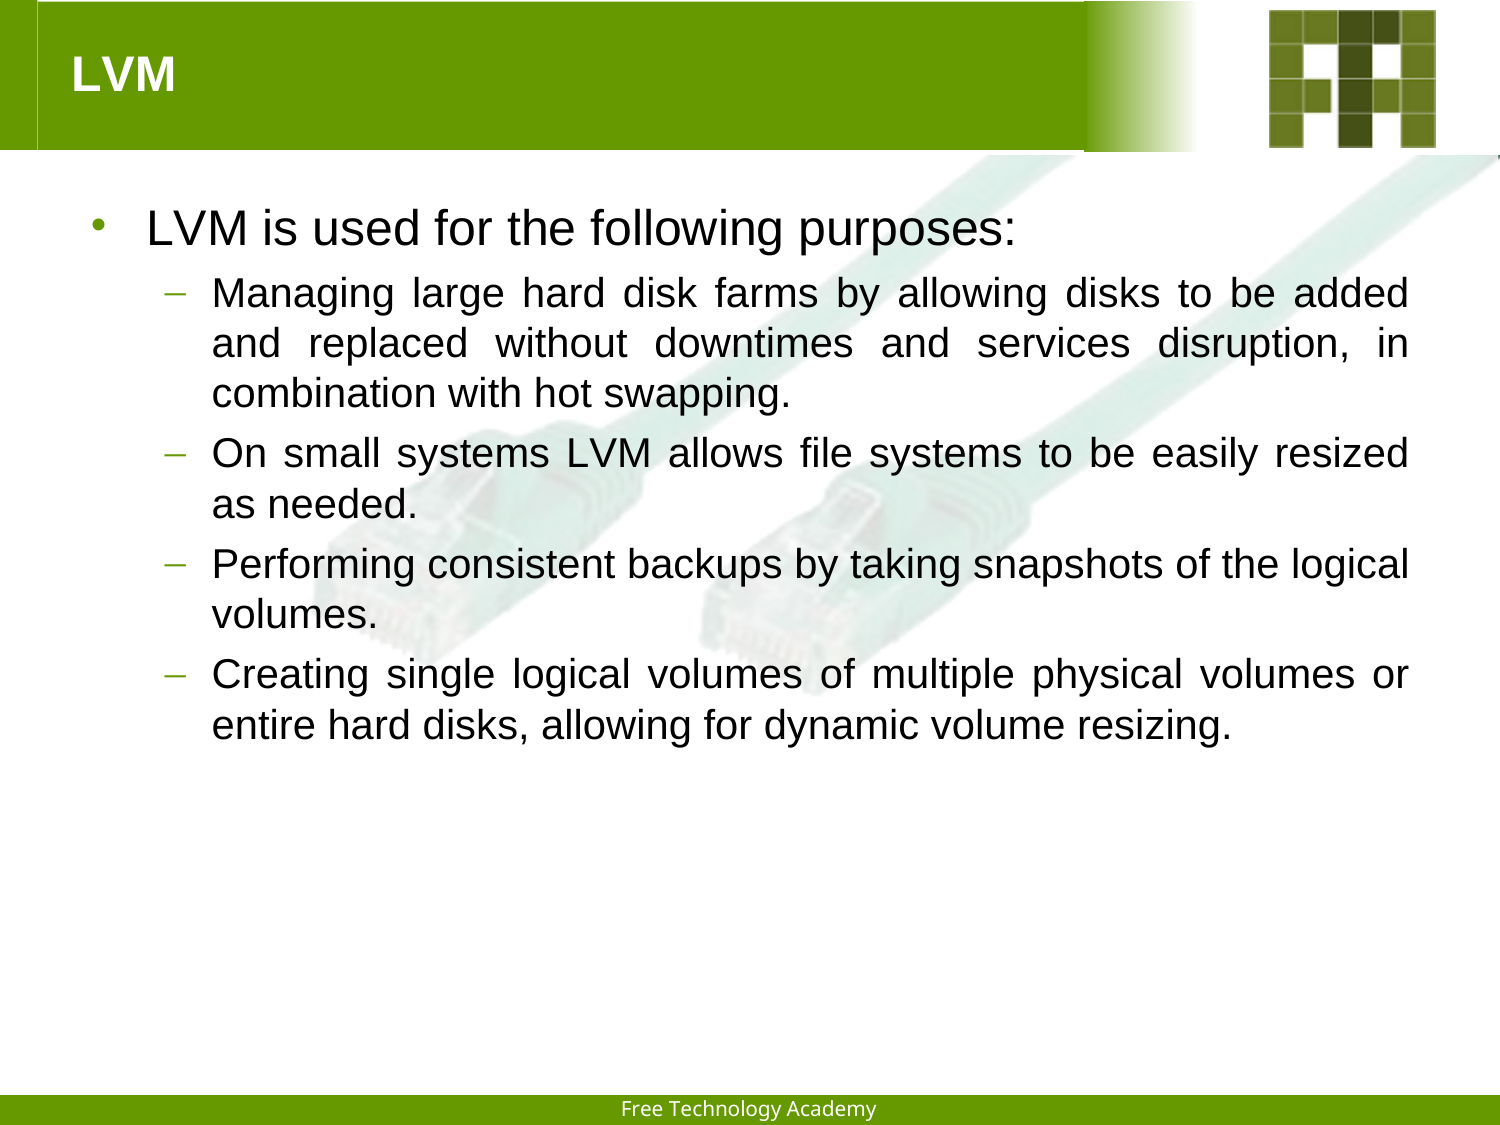

# LVM
LVM is used for the following purposes:
Managing large hard disk farms by allowing disks to be added and replaced without downtimes and services disruption, in combination with hot swapping.
On small systems LVM allows file systems to be easily resized as needed.
Performing consistent backups by taking snapshots of the logical volumes.
Creating single logical volumes of multiple physical volumes or entire hard disks, allowing for dynamic volume resizing.